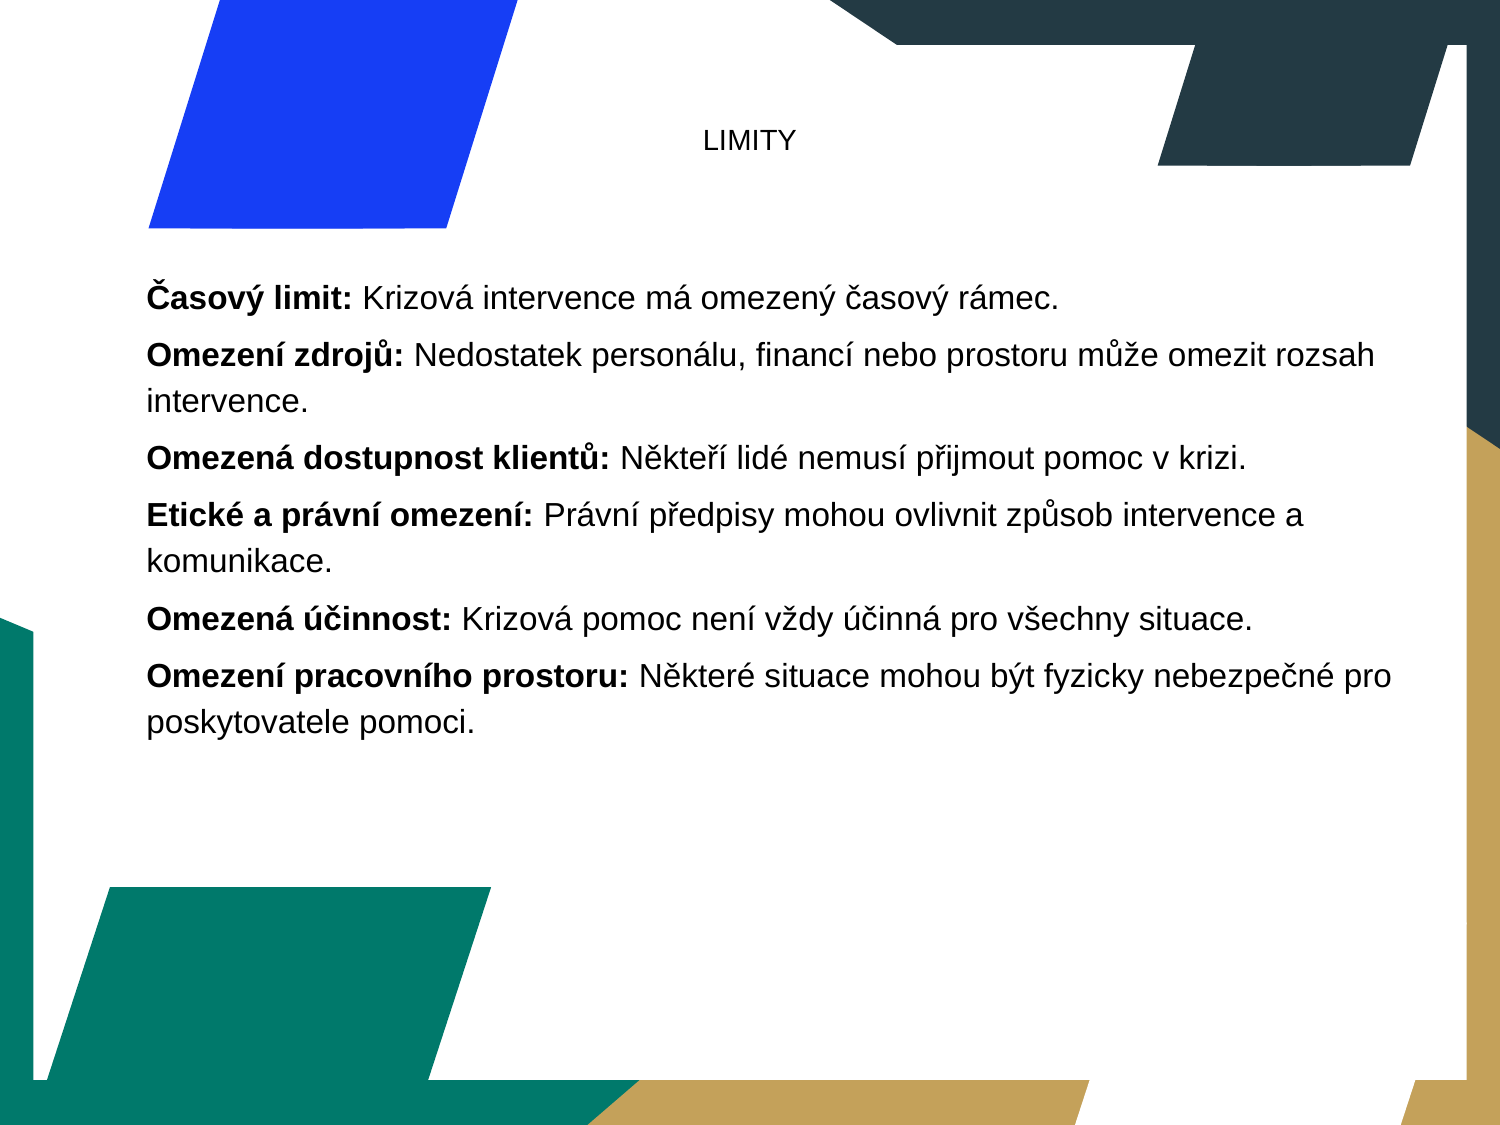

# LIMITY
Časový limit: Krizová intervence má omezený časový rámec.
Omezení zdrojů: Nedostatek personálu, financí nebo prostoru může omezit rozsah intervence.
Omezená dostupnost klientů: Někteří lidé nemusí přijmout pomoc v krizi.
Etické a právní omezení: Právní předpisy mohou ovlivnit způsob intervence a komunikace.
Omezená účinnost: Krizová pomoc není vždy účinná pro všechny situace.
Omezení pracovního prostoru: Některé situace mohou být fyzicky nebezpečné pro poskytovatele pomoci.